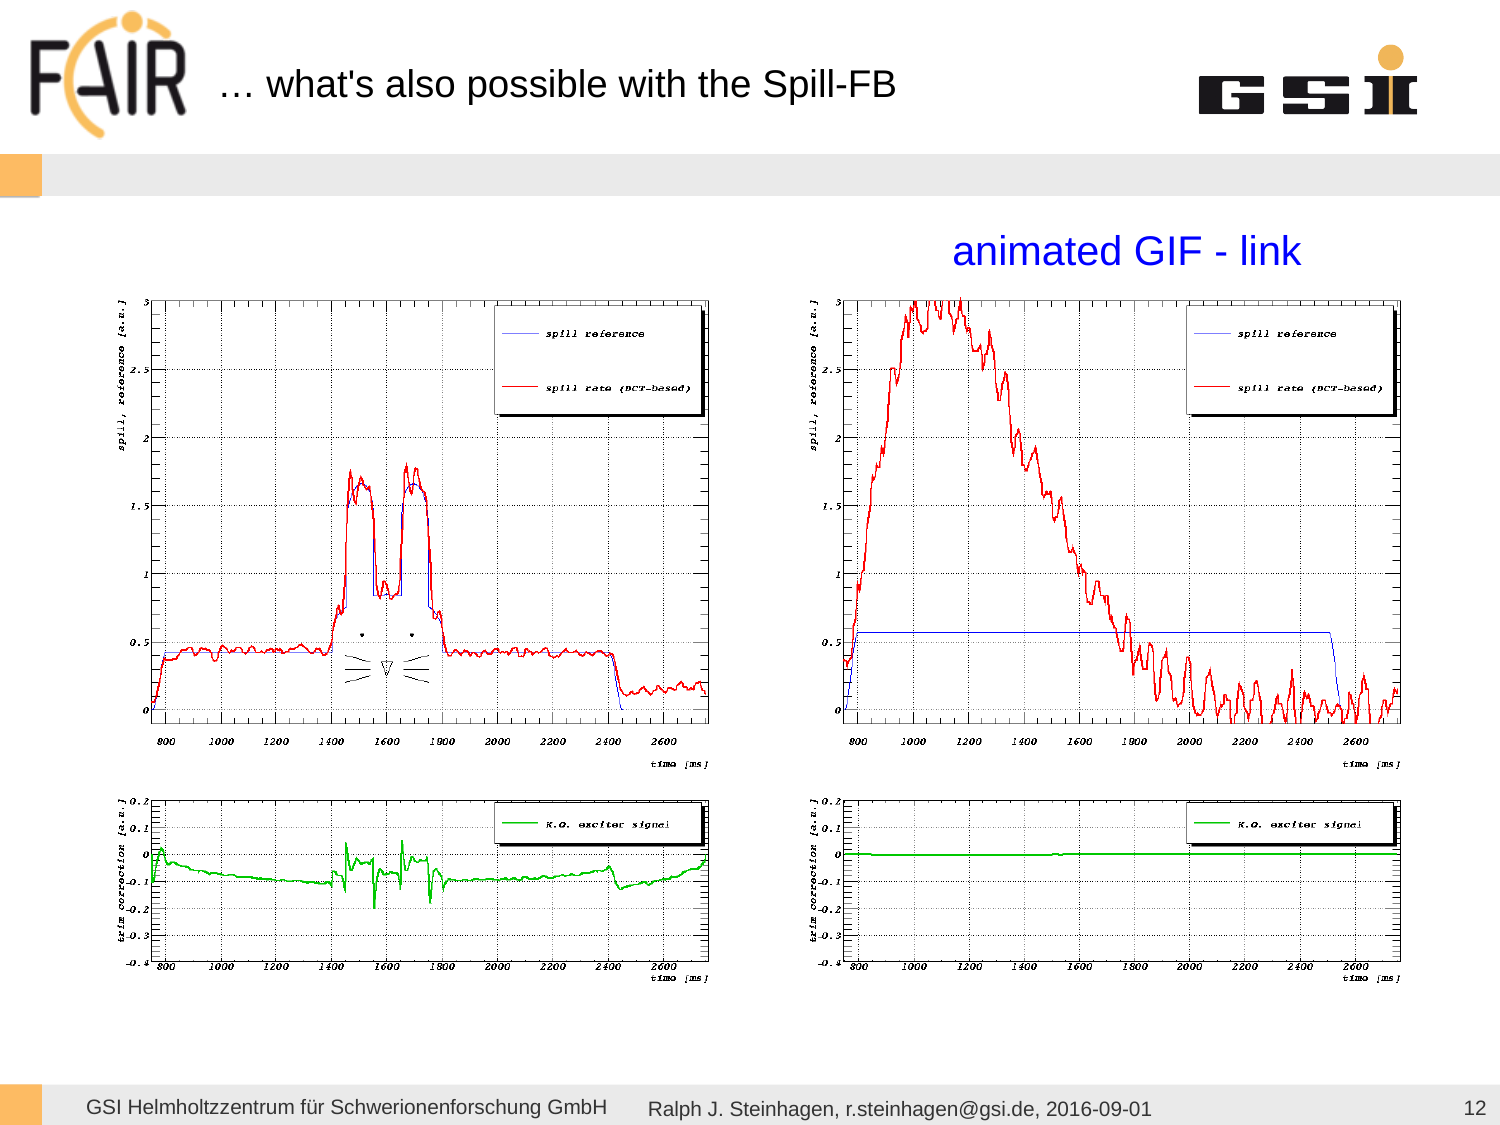

# … what's also possible with the Spill-FB
animated GIF - link